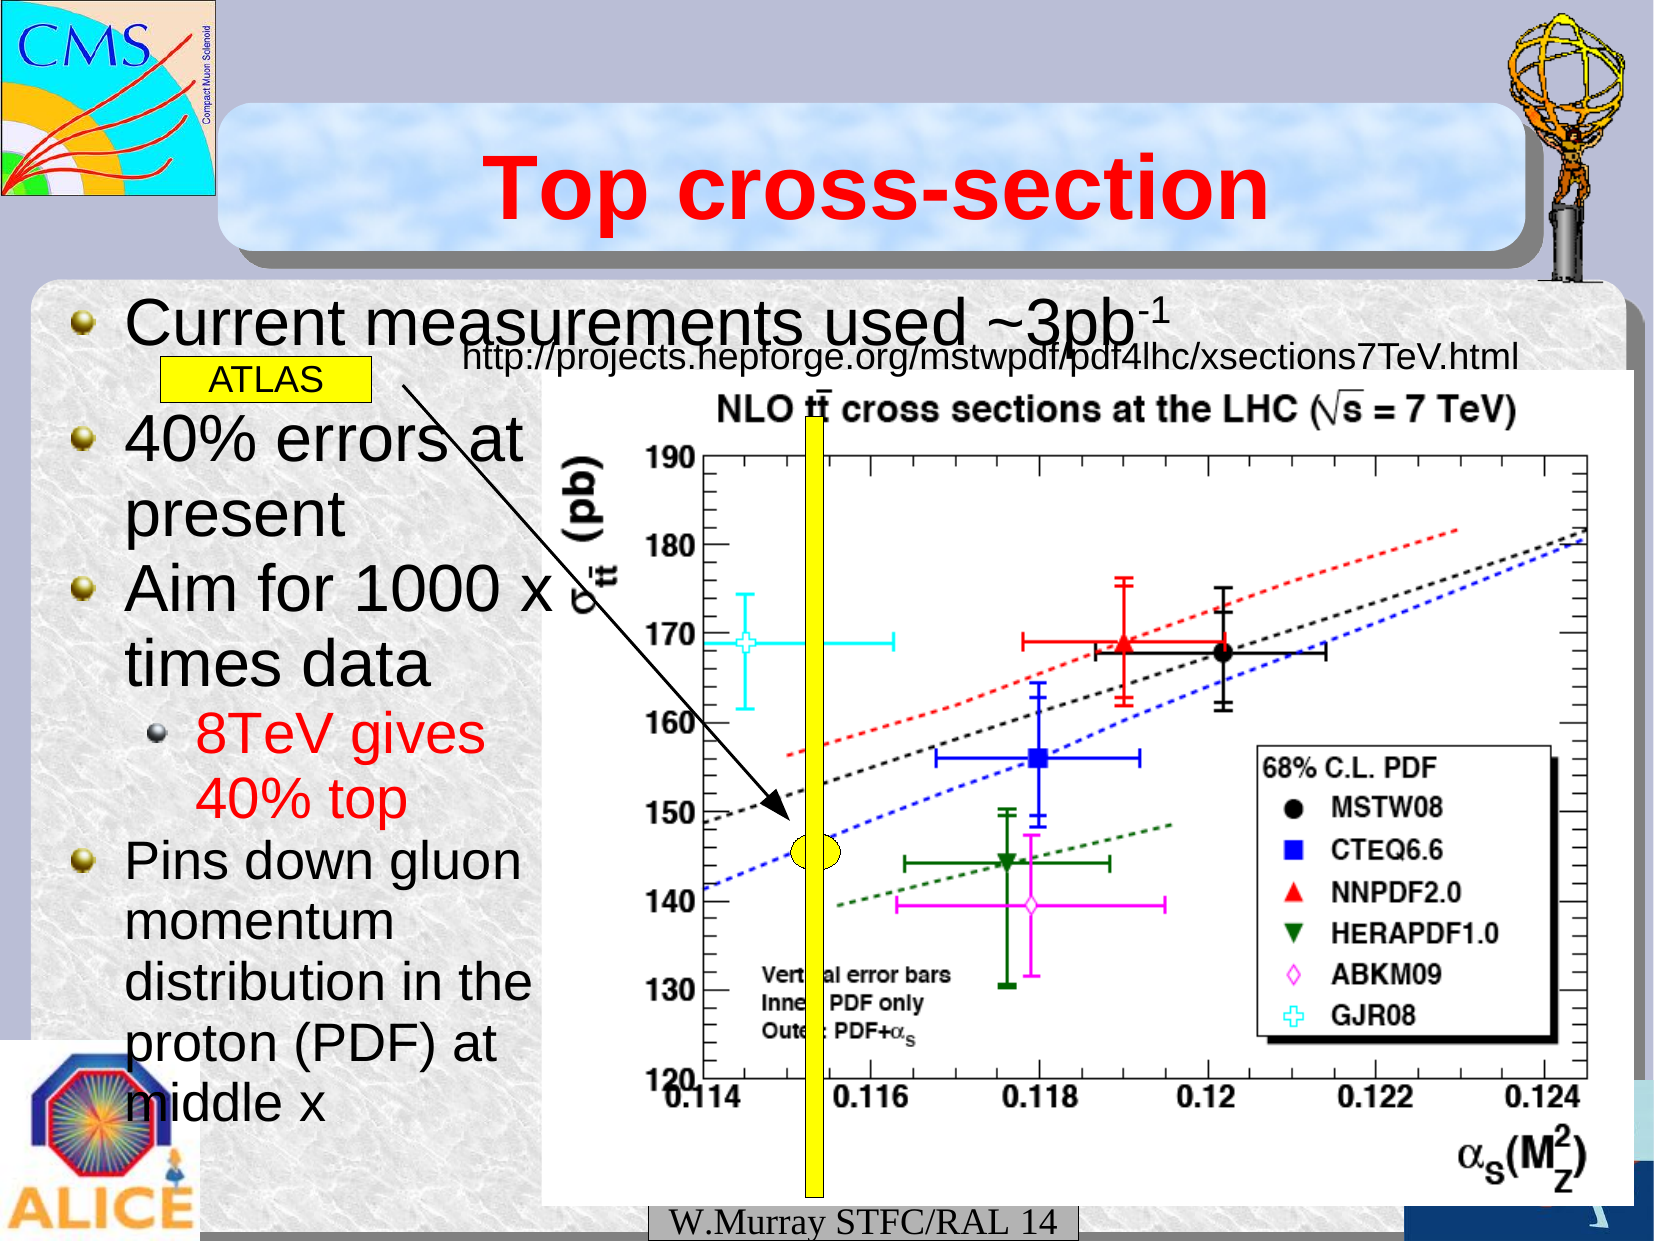

# Top cross-section
Current measurements used ~3pb-1
http://projects.hepforge.org/mstwpdf/pdf4lhc/xsections7TeV.html
ATLAS
40% errors at present
Aim for 1000 x times data
8TeV gives 40% top
Pins down gluon momentum distribution in the proton (PDF) at middle x